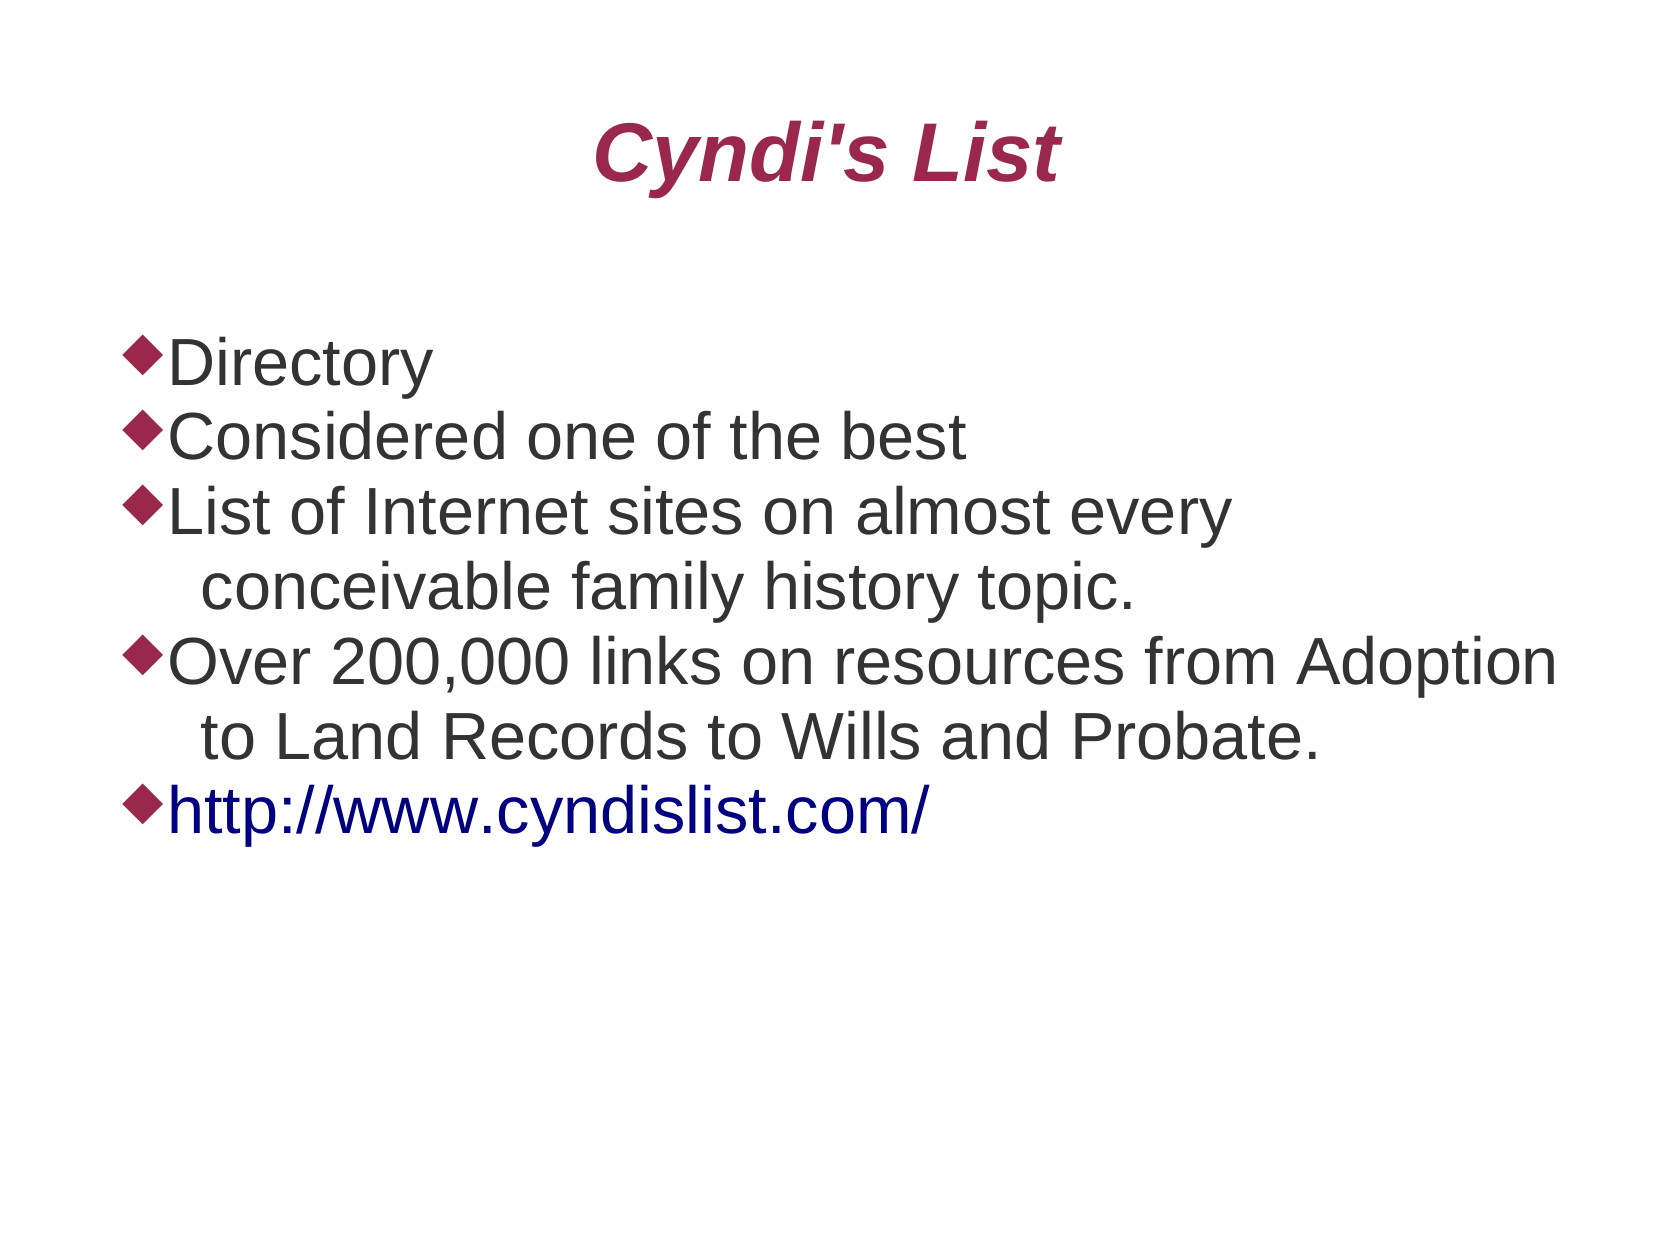

# Cyndi's List
Directory
Considered one of the best
List of Internet sites on almost every conceivable family history topic.
Over 200,000 links on resources from Adoption to Land Records to Wills and Probate.
http://www.cyndislist.com/